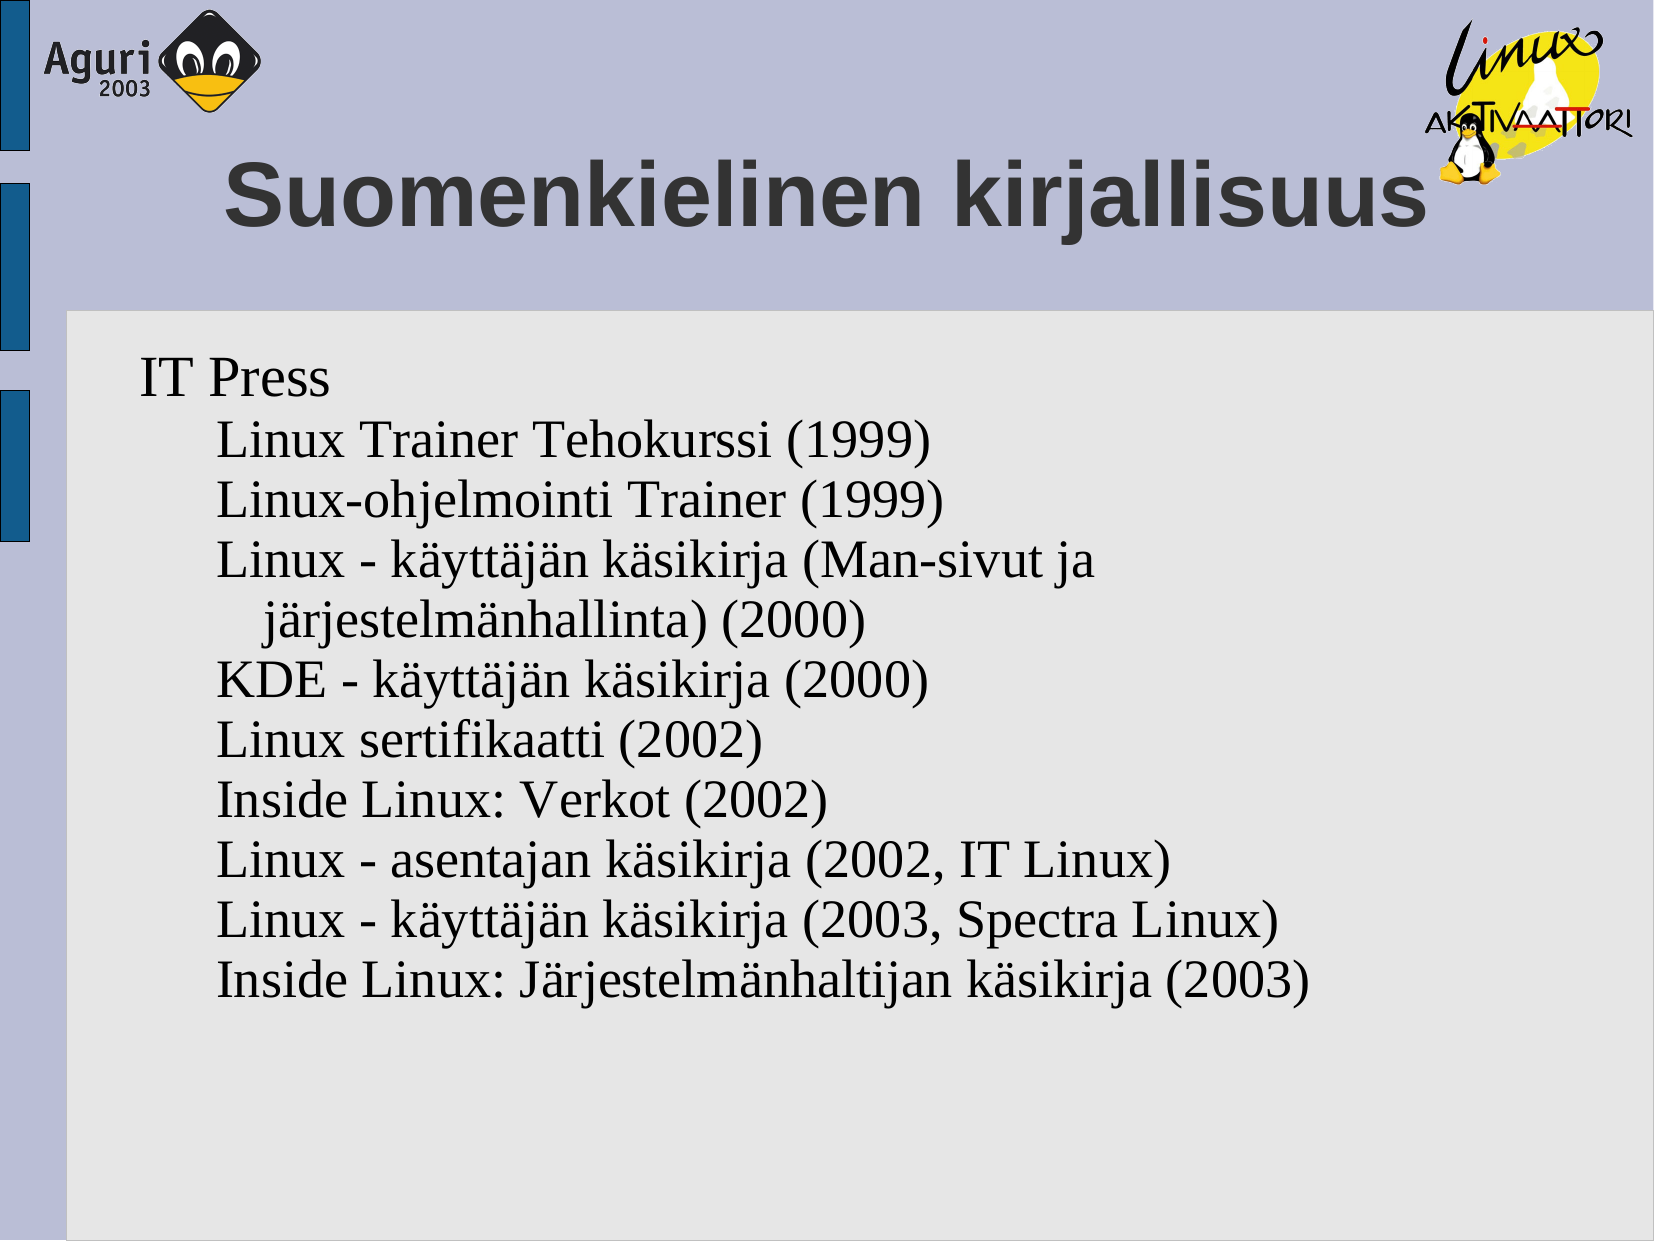

# Suomenkielinen kirjallisuus
IT Press
Linux Trainer Tehokurssi (1999)
Linux-ohjelmointi Trainer (1999)
Linux - käyttäjän käsikirja (Man-sivut ja järjestelmänhallinta) (2000)
KDE - käyttäjän käsikirja (2000)
Linux sertifikaatti (2002)
Inside Linux: Verkot (2002)
Linux - asentajan käsikirja (2002, IT Linux)
Linux - käyttäjän käsikirja (2003, Spectra Linux)
Inside Linux: Järjestelmänhaltijan käsikirja (2003)